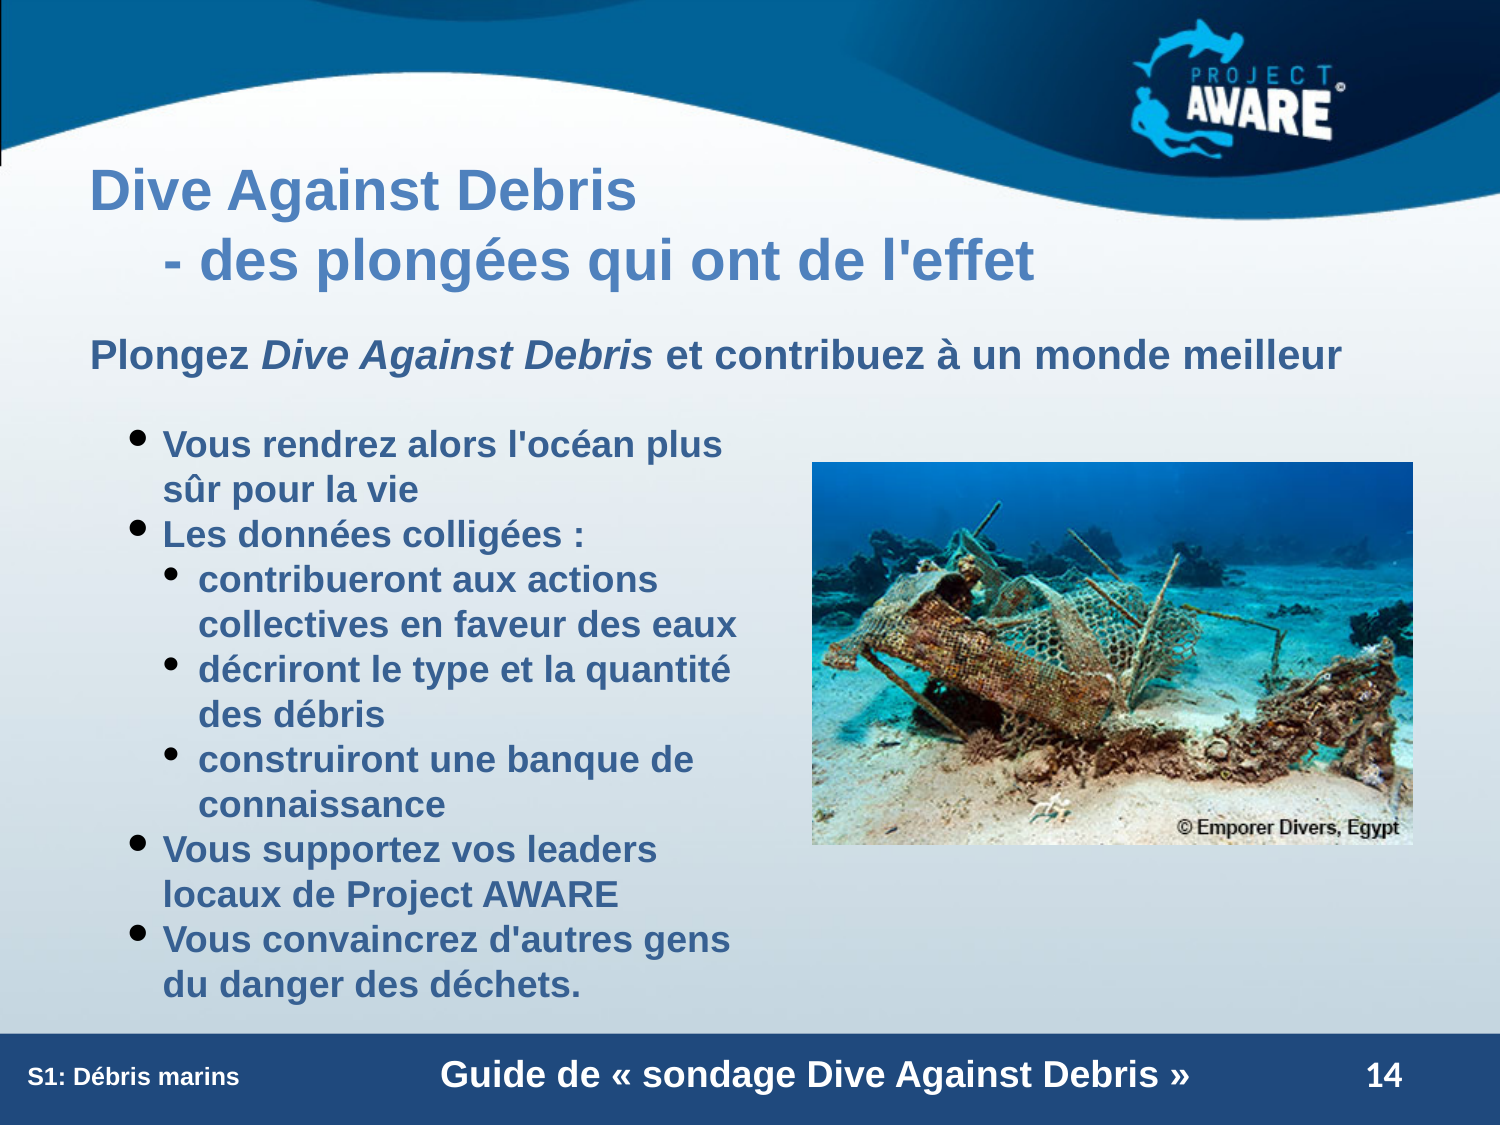

Dive Against Debris
	- des plongées qui ont de l'effet
Plongez Dive Against Debris et contribuez à un monde meilleur
Vous rendrez alors l'océan plus sûr pour la vie
Les données colligées :
contribueront aux actions collectives en faveur des eaux
décriront le type et la quantité des débris
construiront une banque de connaissance
Vous supportez vos leaders locaux de Project AWARE
Vous convaincrez d'autres gens du danger des déchets.
Guide de « sondage Dive Against Debris »
S1: Débris marins